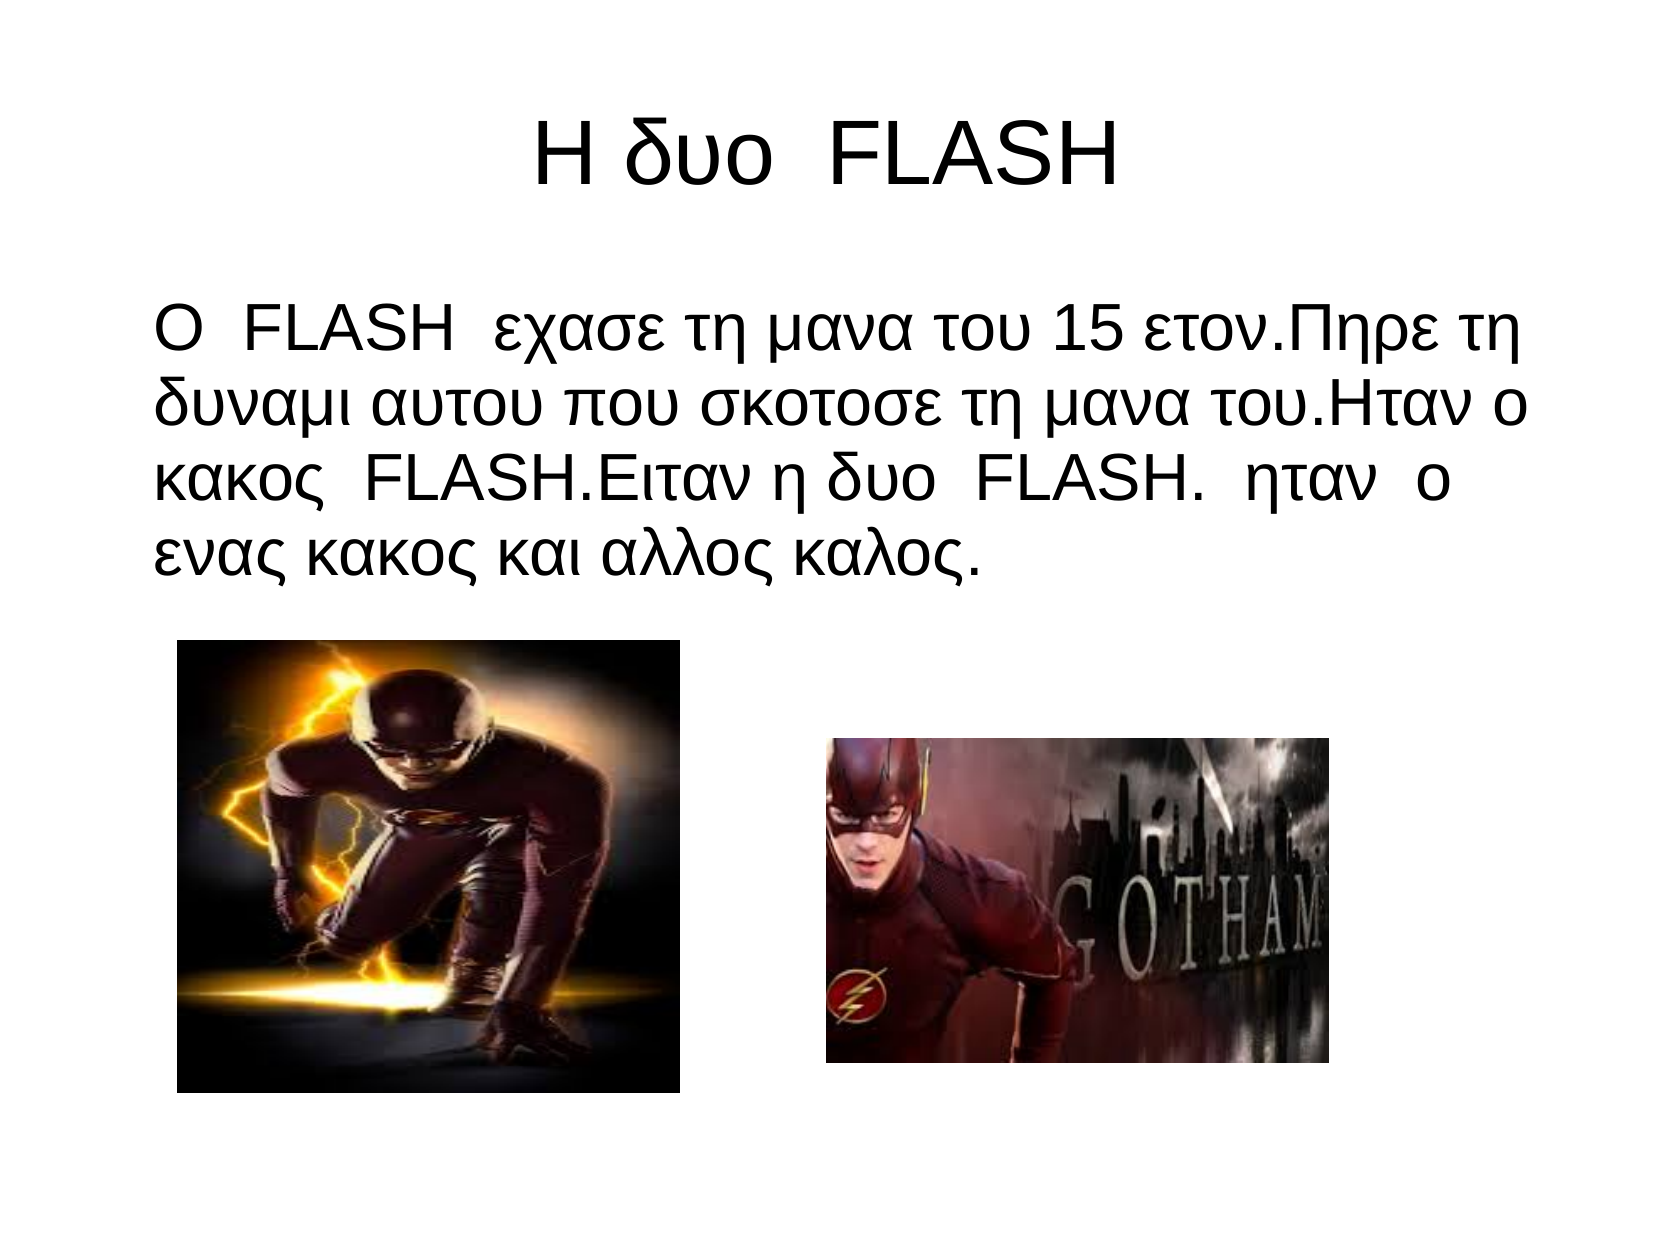

# Η δυο FLASH
Ο FLASH εχασε τη μανα του 15 ετον.Πηρε τη δυναμι αυτου που σκοτοσε τη μανα του.Ηταν ο κακος FLASH.Ειταν η δυο FLASH. ηταν ο ενας κακος και αλλος καλος.